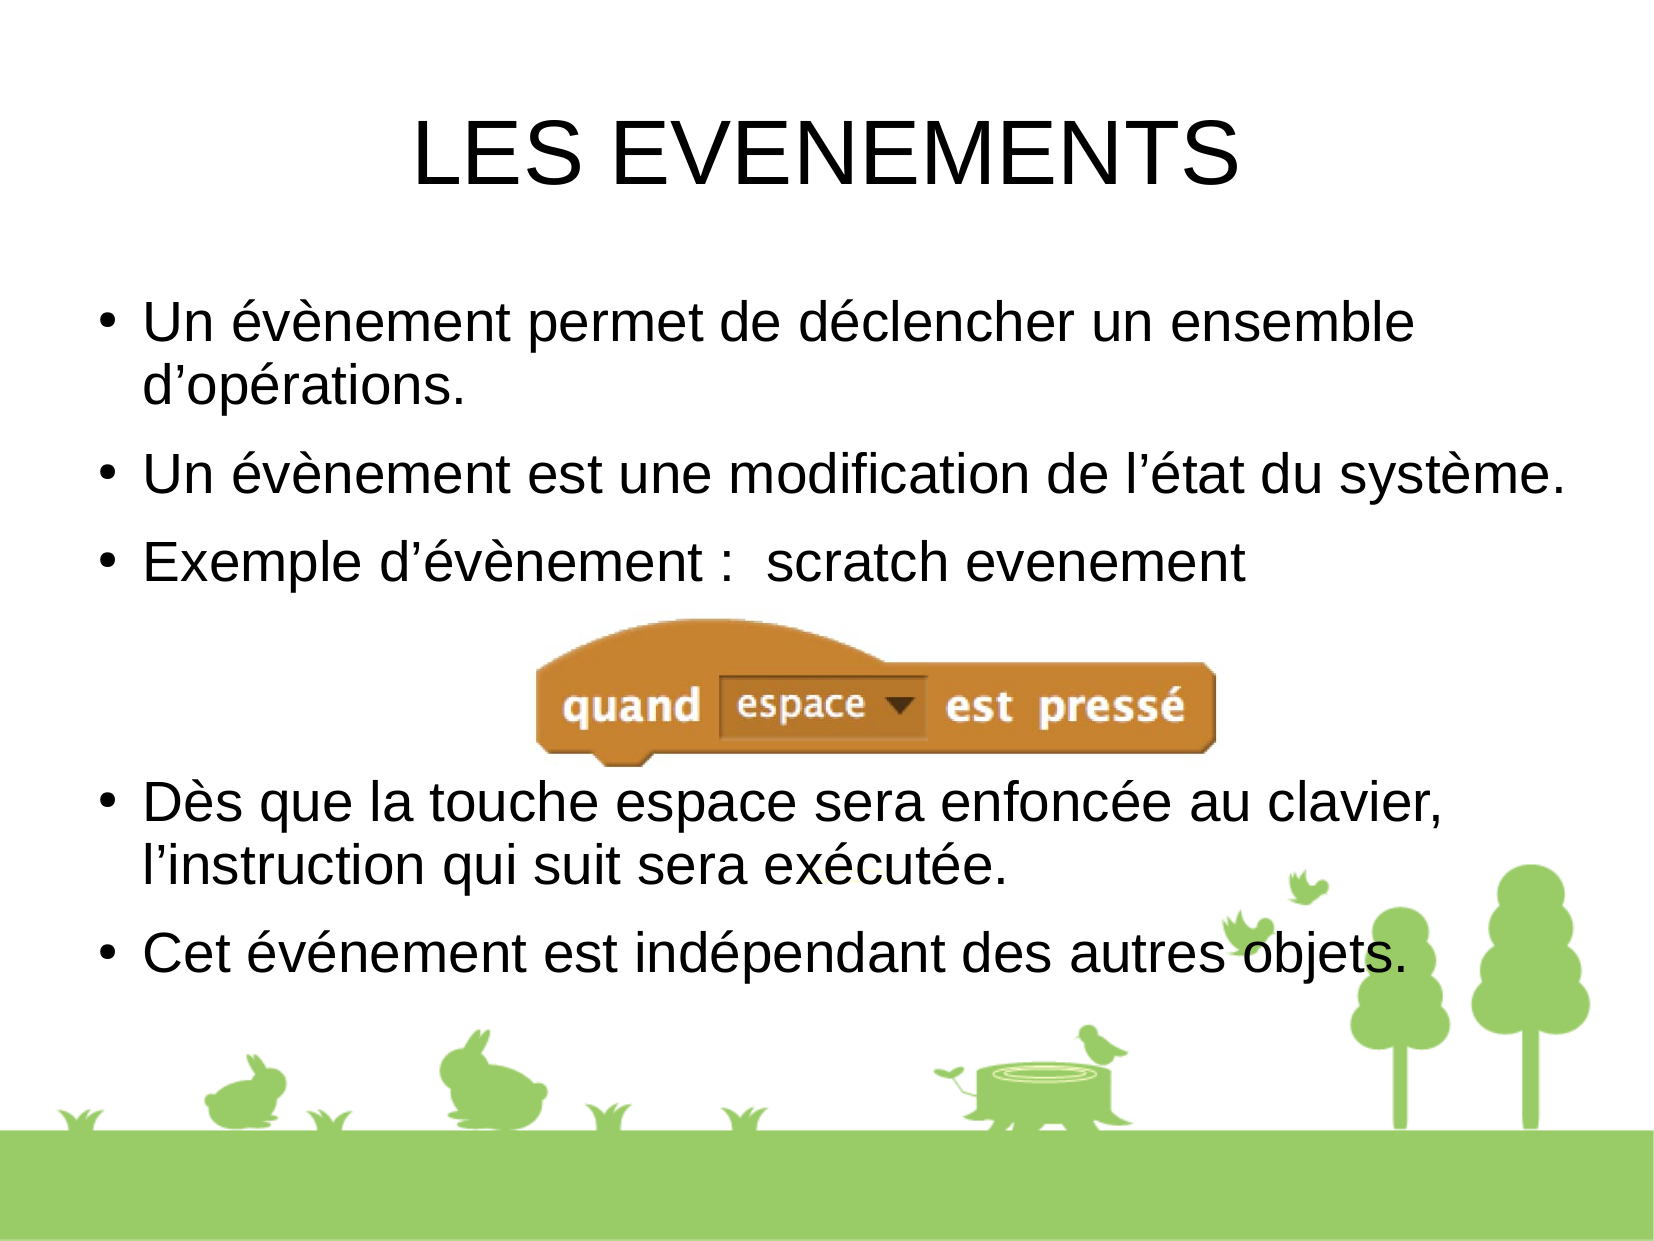

# LES EVENEMENTS
Un évènement permet de déclencher un ensemble d’opérations.
Un évènement est une modification de l’état du système.
Exemple d’évènement : scratch evenement
Dès que la touche espace sera enfoncée au clavier, l’instruction qui suit sera exécutée.
Cet événement est indépendant des autres objets.